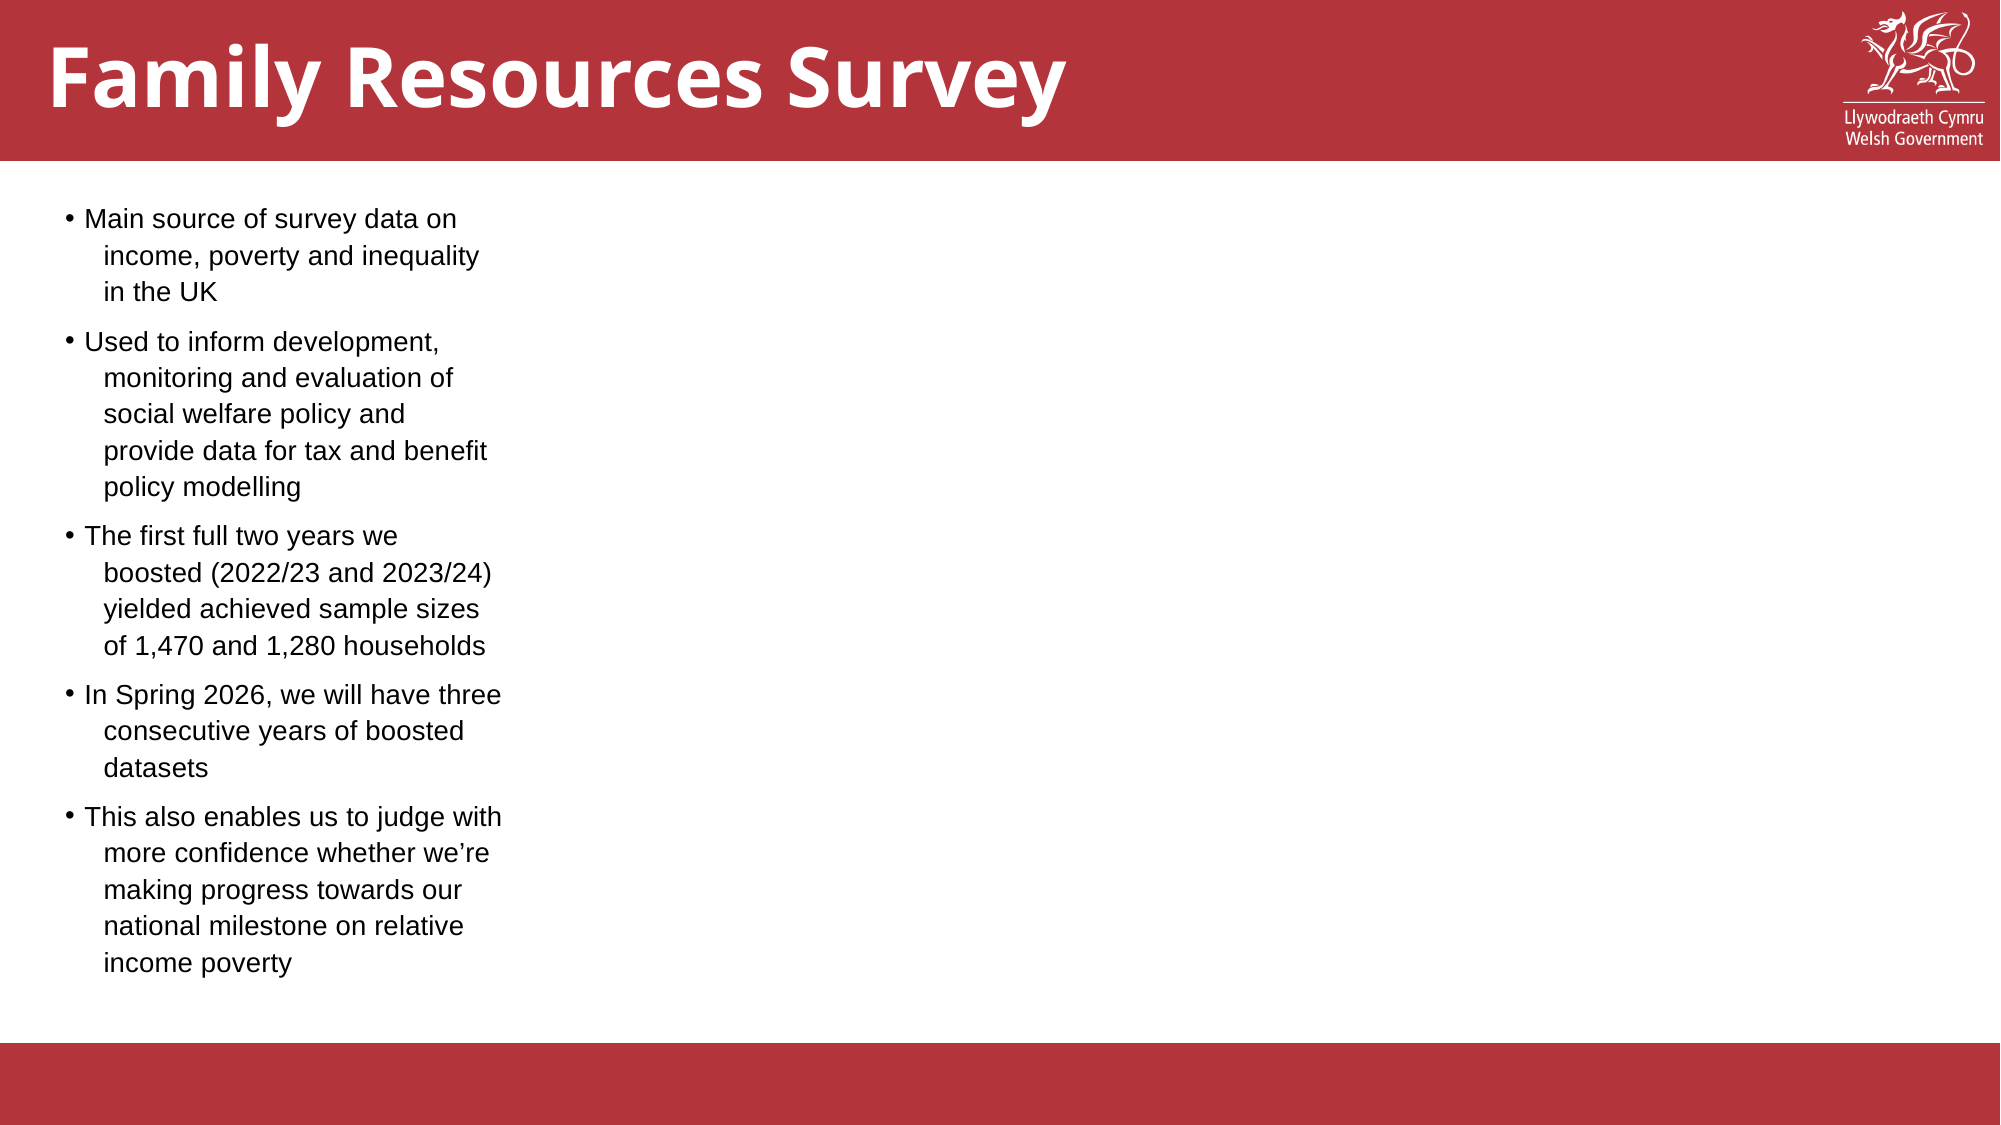

Family Resources Survey
# Main source of survey data on income, poverty and inequality in the UK
Used to inform development, monitoring and evaluation of social welfare policy and provide data for tax and benefit policy modelling
The first full two years we boosted (2022/23 and 2023/24) yielded achieved sample sizes of 1,470 and 1,280 households
In Spring 2026, we will have three consecutive years of boosted datasets
This also enables us to judge with more confidence whether we’re making progress towards our national milestone on relative income poverty